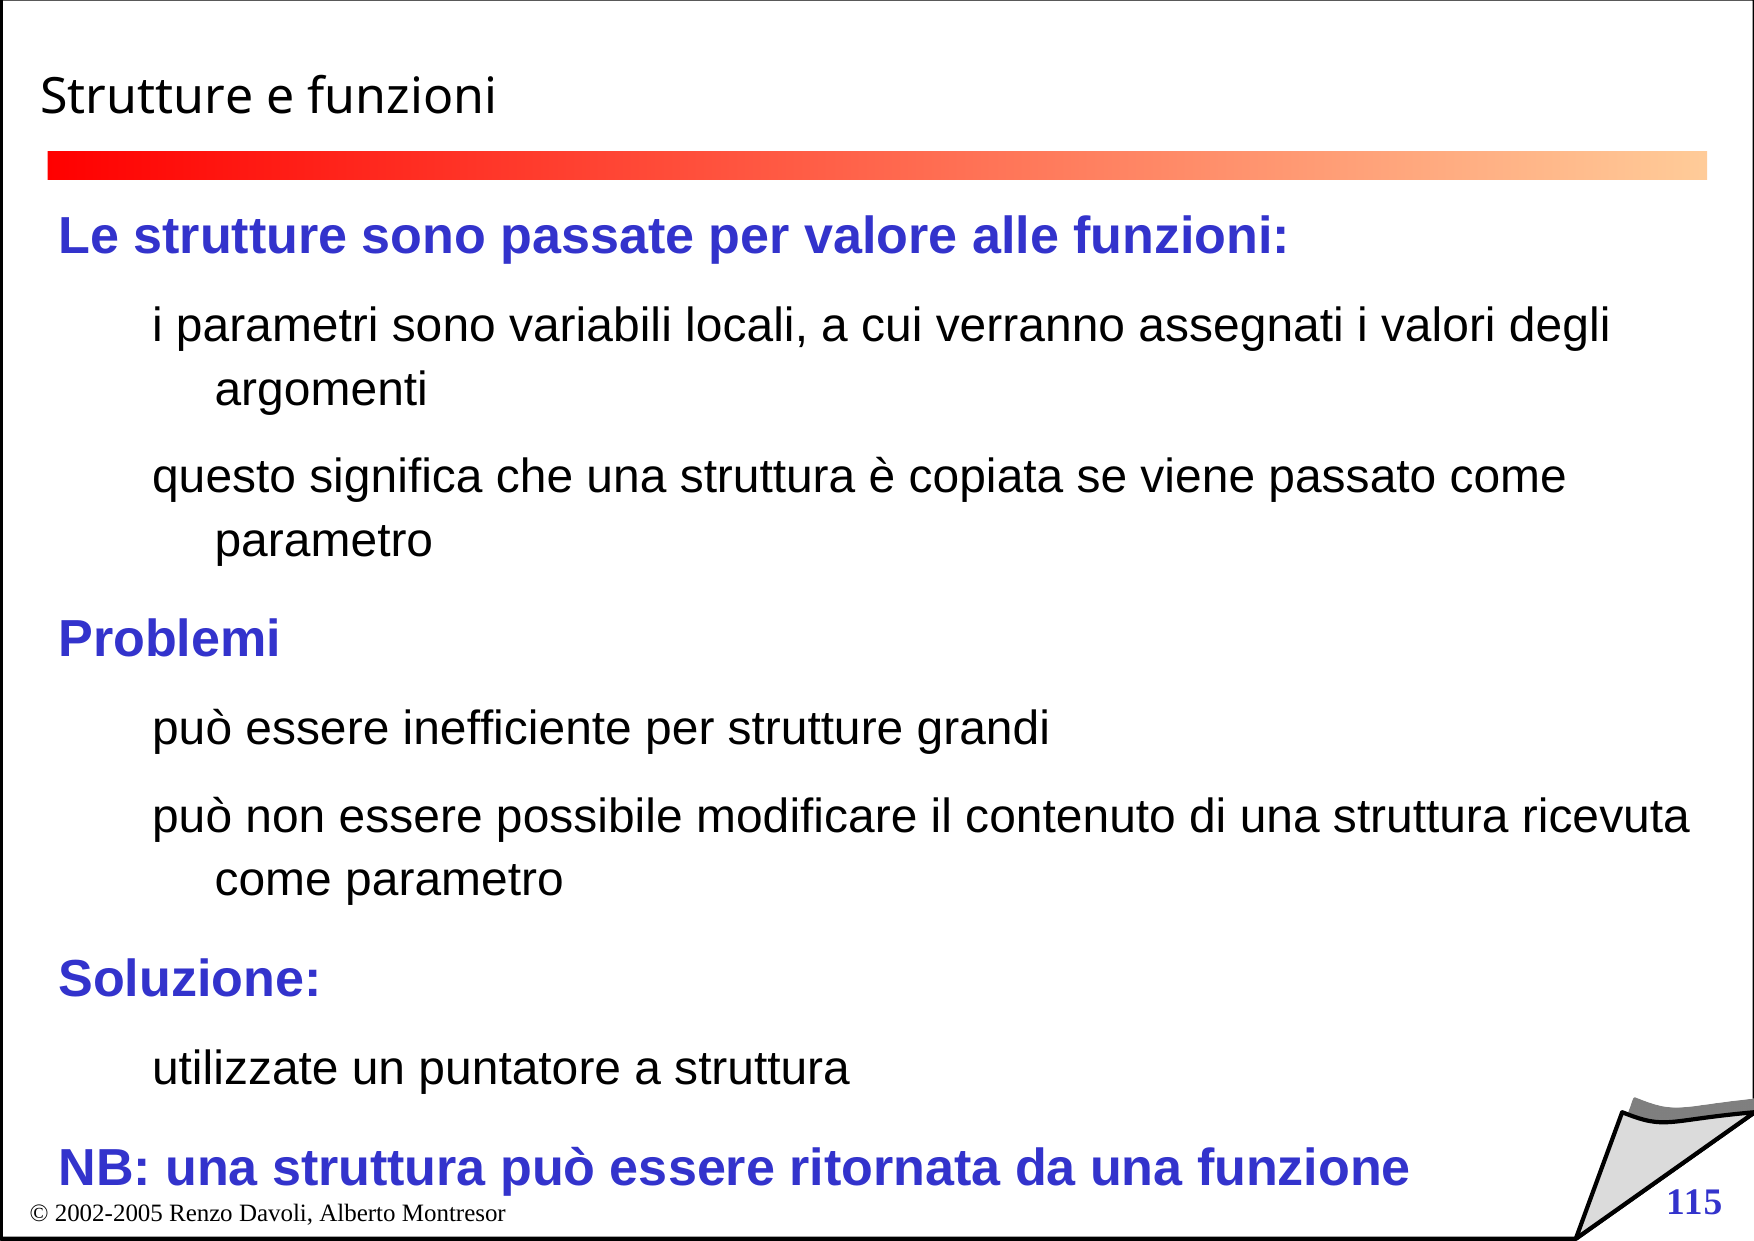

# Strutture e funzioni
Le strutture sono passate per valore alle funzioni:
i parametri sono variabili locali, a cui verranno assegnati i valori degli argomenti
questo significa che una struttura è copiata se viene passato come parametro
Problemi
può essere inefficiente per strutture grandi
può non essere possibile modificare il contenuto di una struttura ricevuta come parametro
Soluzione:
utilizzate un puntatore a struttura
NB: una struttura può essere ritornata da una funzione